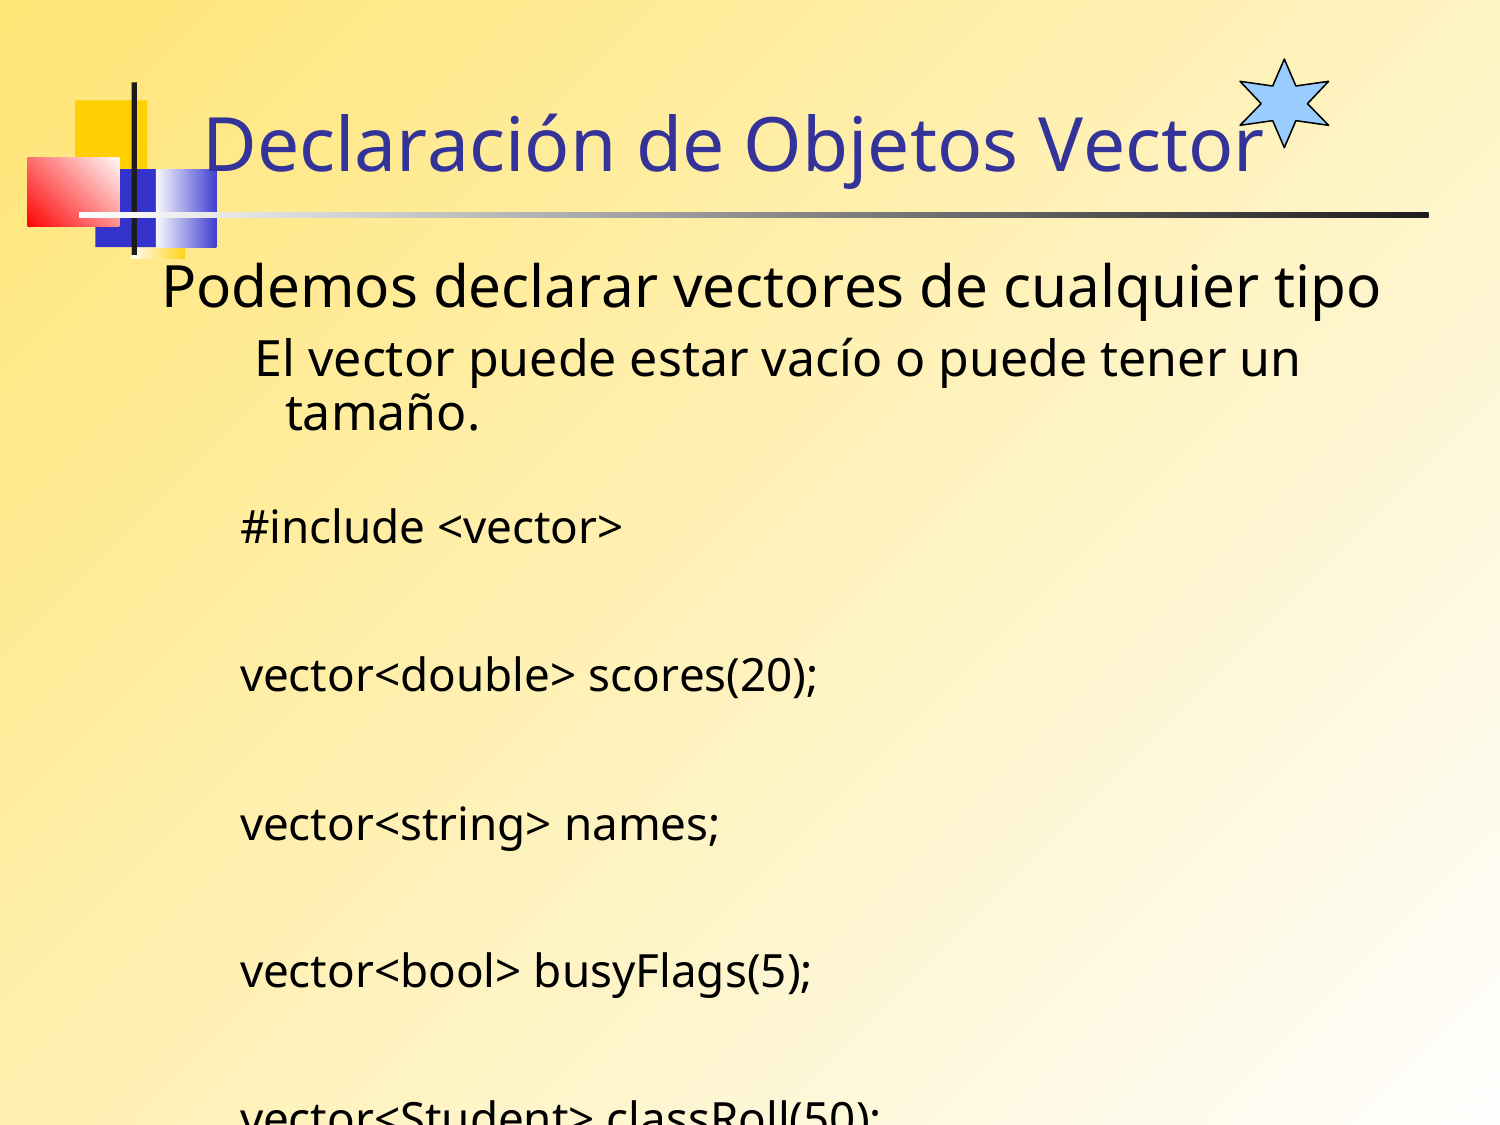

# Declaración de Objetos Vector
Podemos declarar vectores de cualquier tipo
El vector puede estar vacío o puede tener un tamaño.
#include <vector>
vector<double> scores(20);
vector<string> names;
vector<bool> busyFlags(5);
vector<Student> classRoll(50);